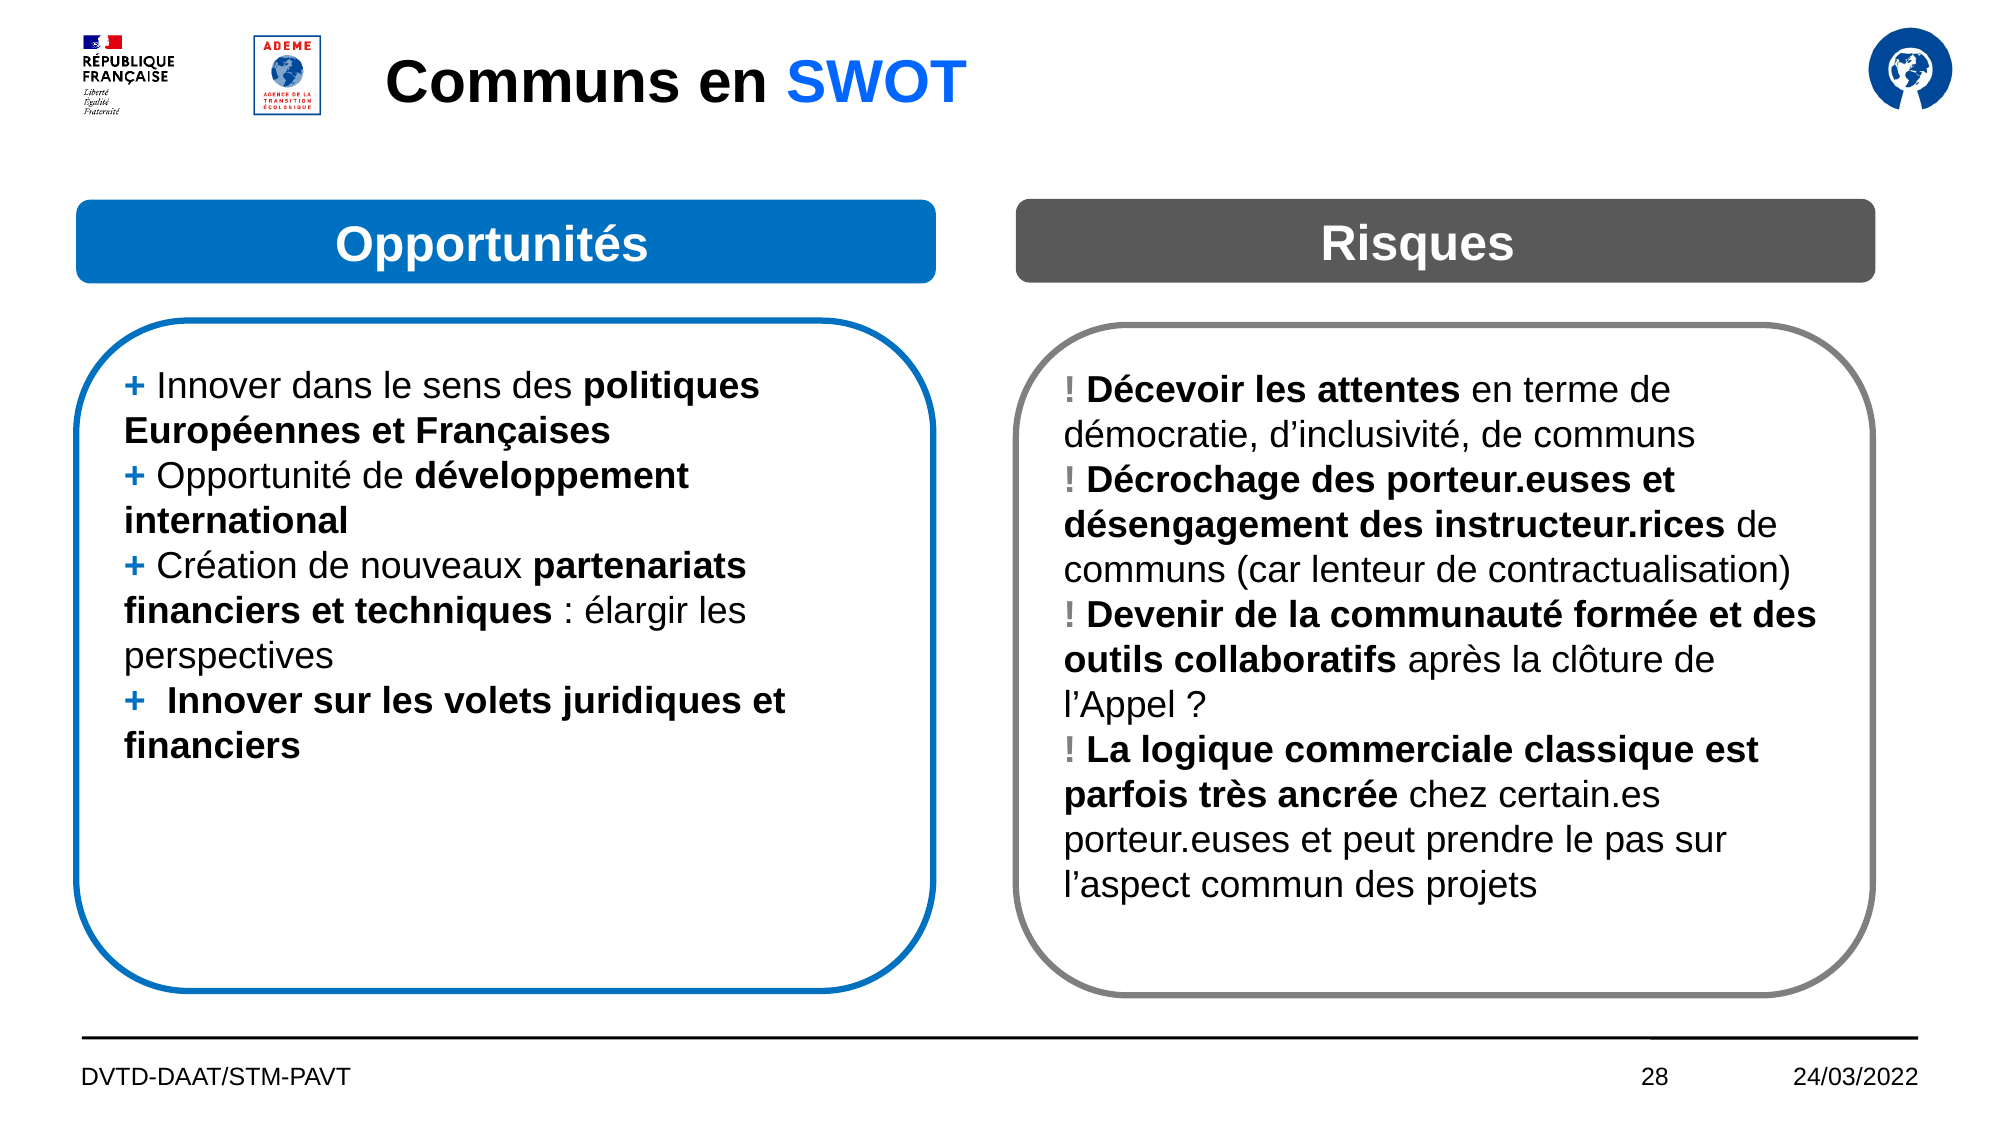

# Communs en SWOT
Risques
Opportunités
8
+ Innover dans le sens des politiques Européennes et Françaises
+ Opportunité de développement international
+ Création de nouveaux partenariats financiers et techniques : élargir les perspectives
+ Innover sur les volets juridiques et financiers
! Décevoir les attentes en terme de démocratie, d’inclusivité, de communs
! Décrochage des porteur.euses et désengagement des instructeur.rices de communs (car lenteur de contractualisation)
! Devenir de la communauté formée et des outils collaboratifs après la clôture de l’Appel ?
! La logique commerciale classique est parfois très ancrée chez certain.es porteur.euses et peut prendre le pas sur l’aspect commun des projets
3
24
21
13
8
5
DVTD-DAAT/STM-PAVT
24/03/2022